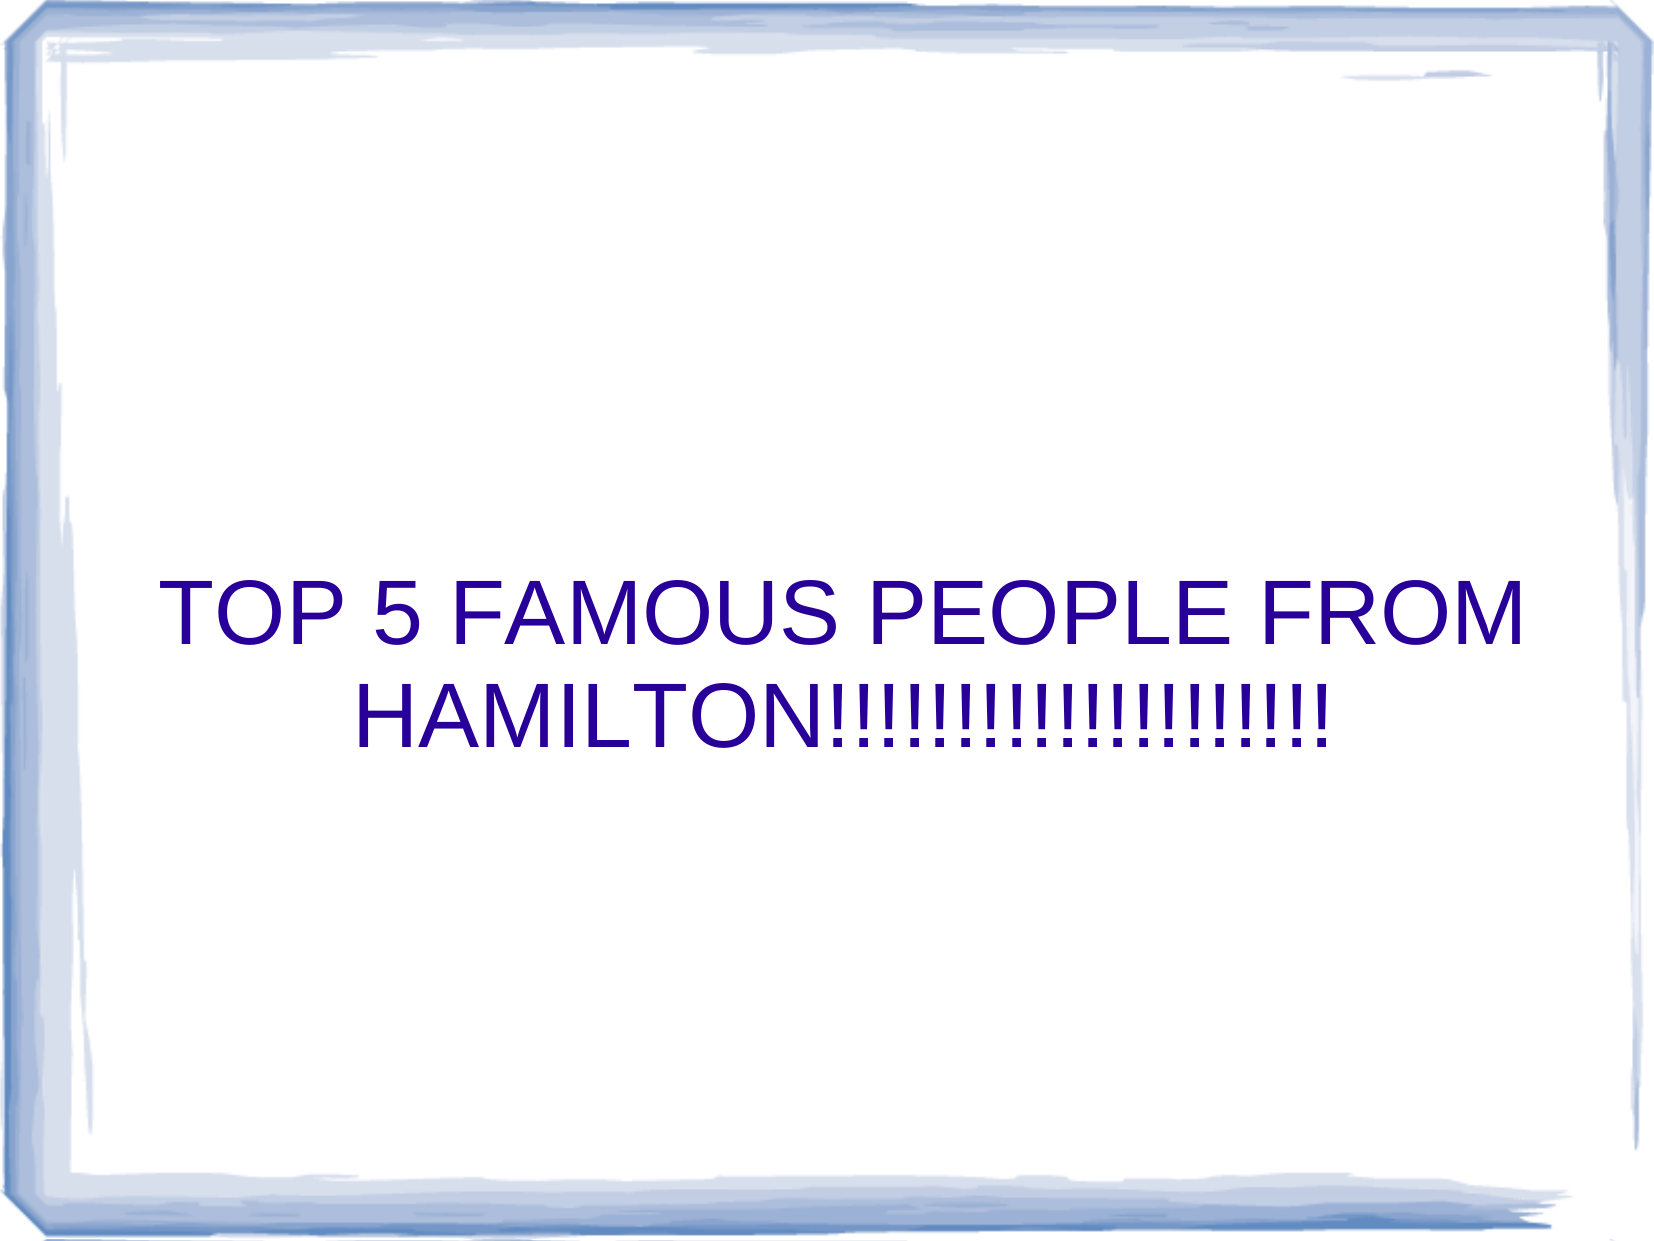

# TOP 5 FAMOUS PEOPLE FROM HAMILTON!!!!!!!!!!!!!!!!!!!!